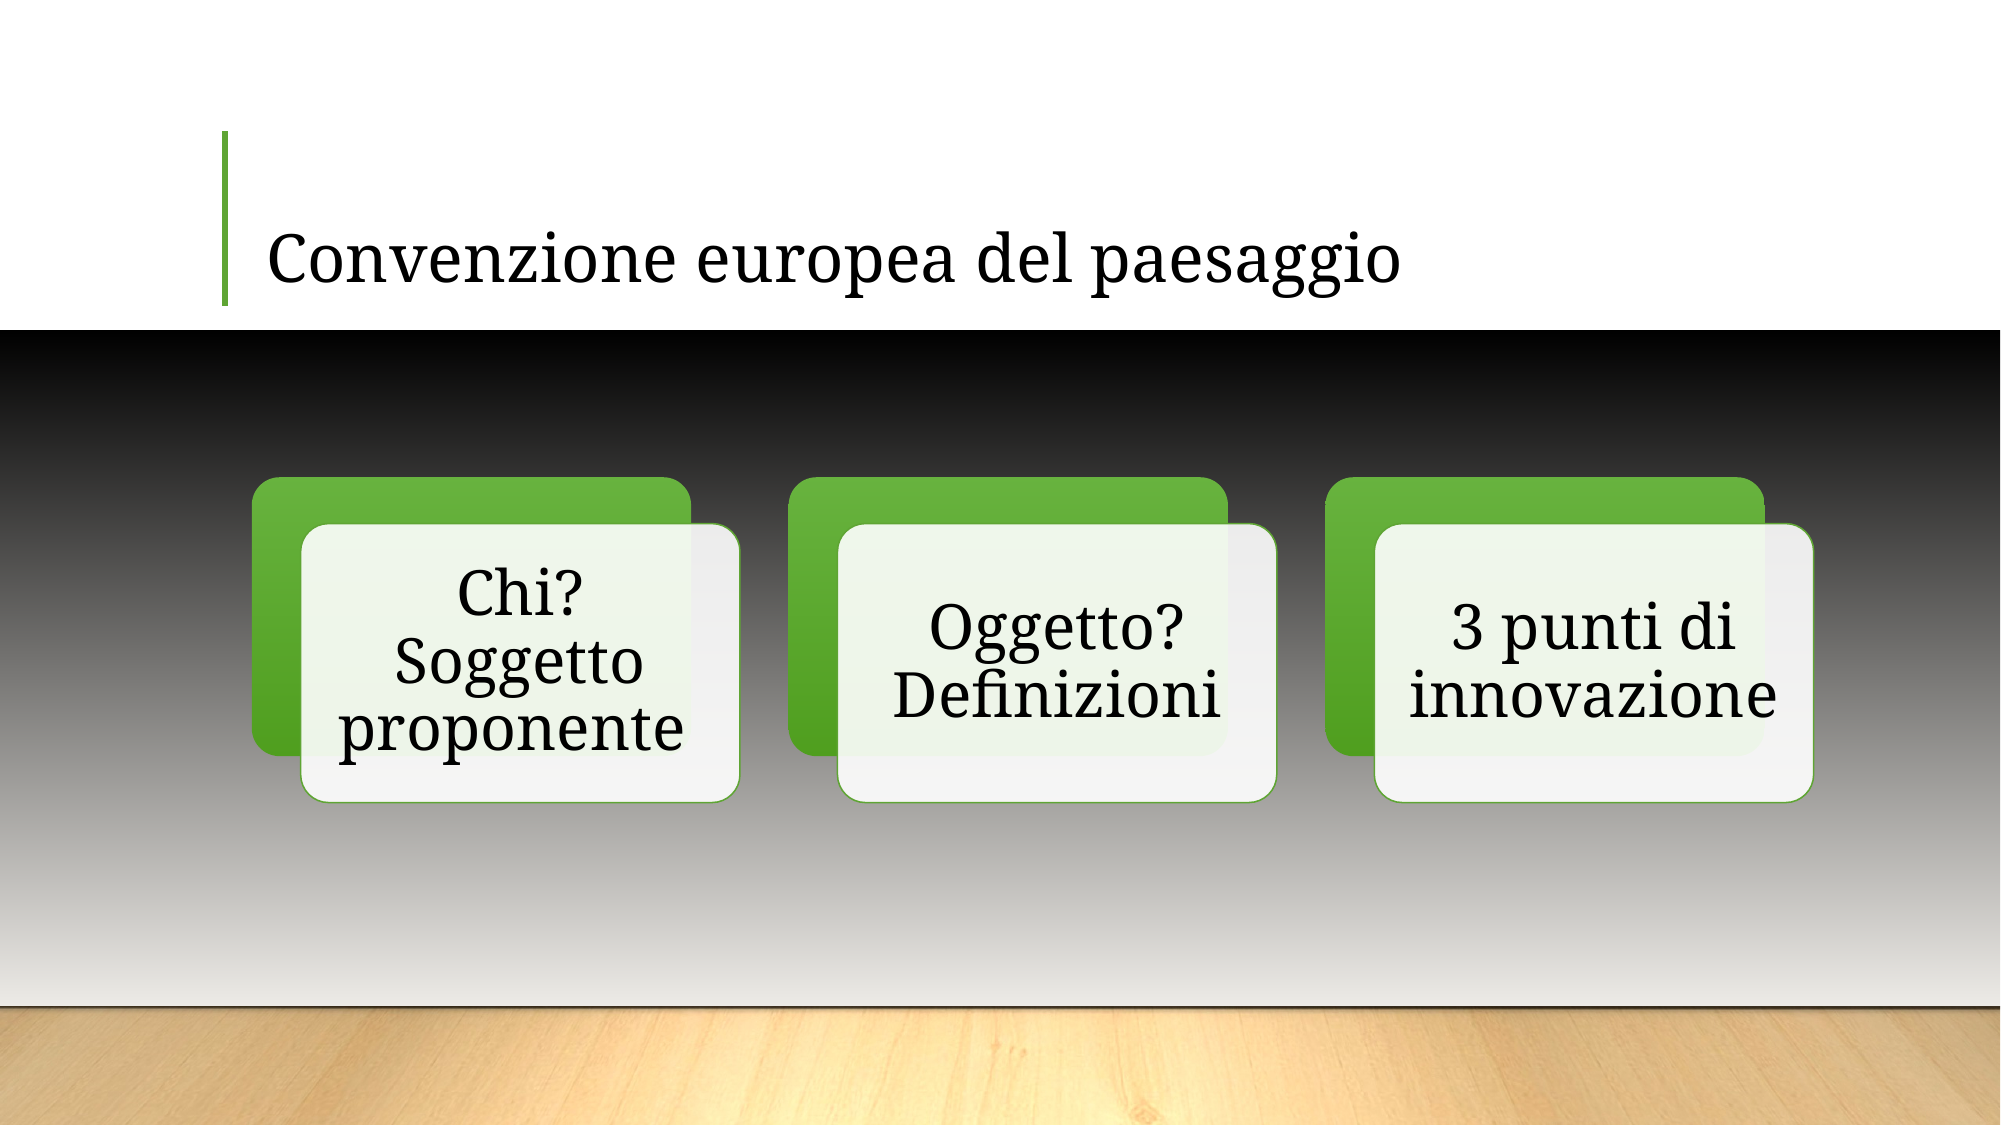

# Convenzione europea del paesaggio
Chi? Soggetto proponente
Oggetto? Definizioni
3 punti di innovazione